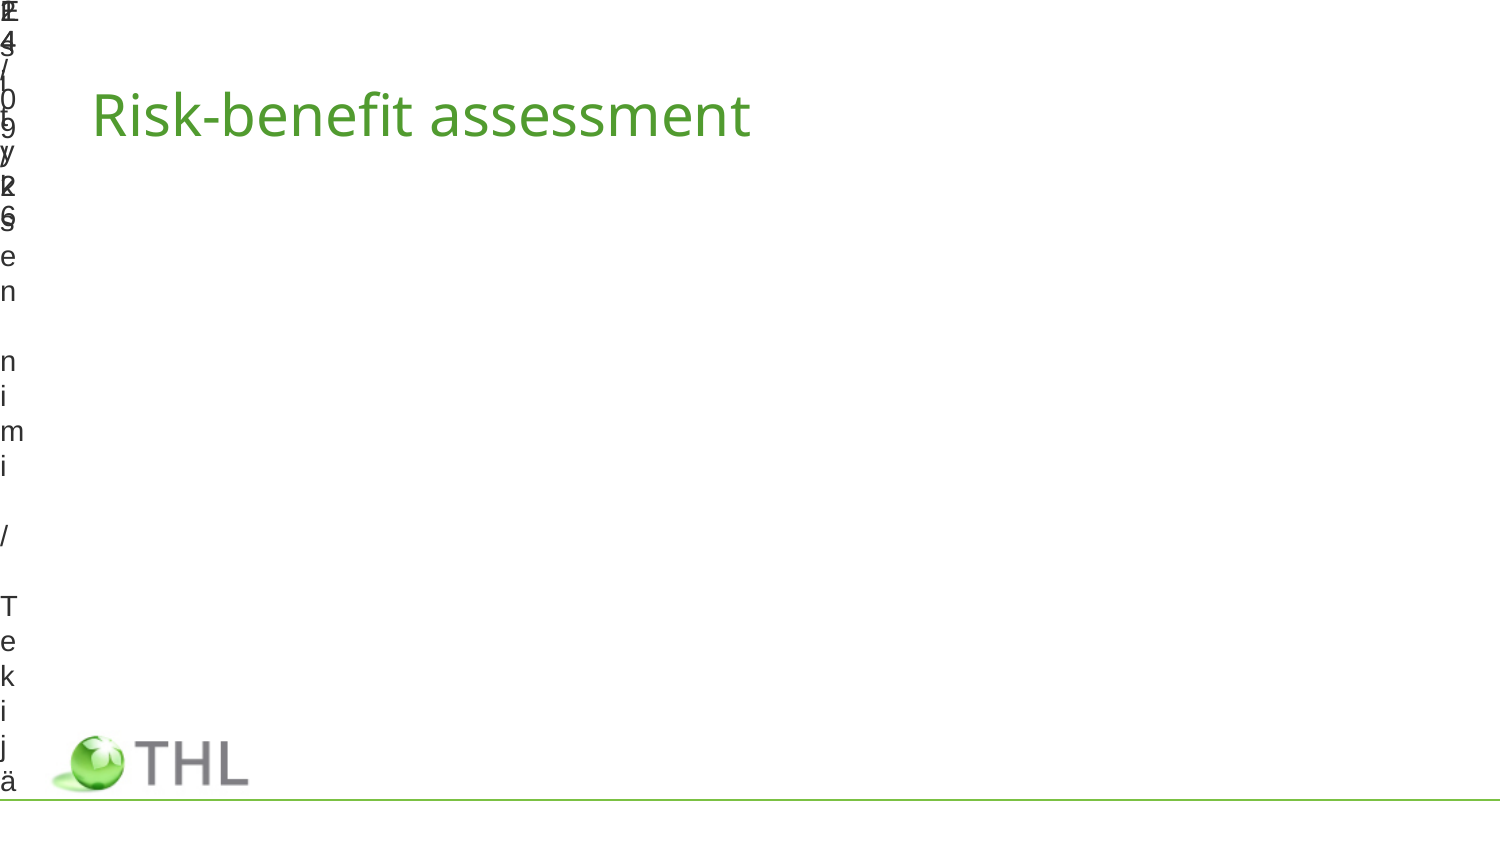

Esityksen nimi / Tekijä
# Risk-benefit assessment